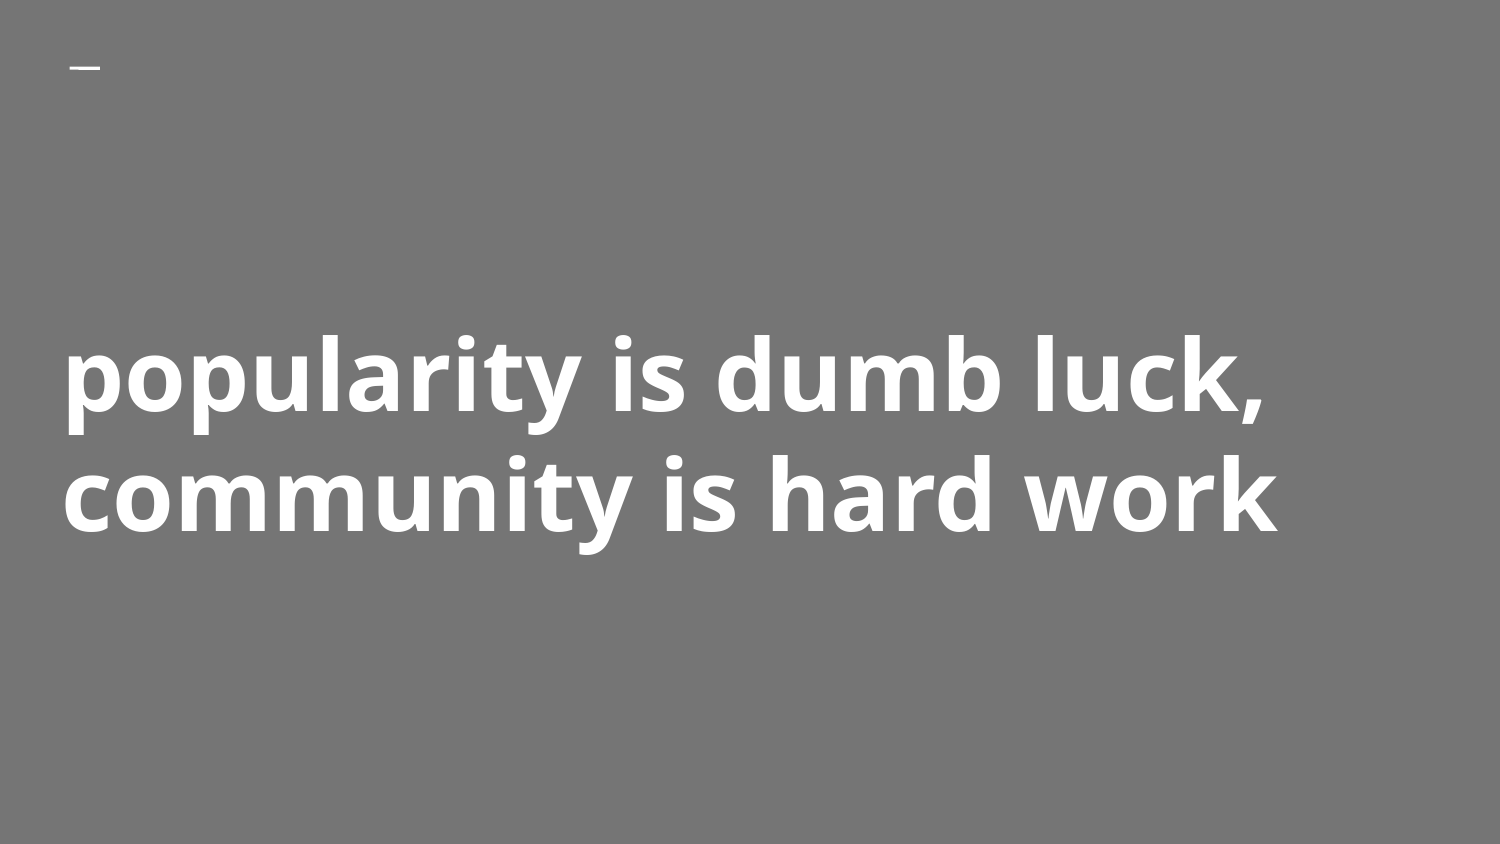

# popularity is dumb luck, community is hard work